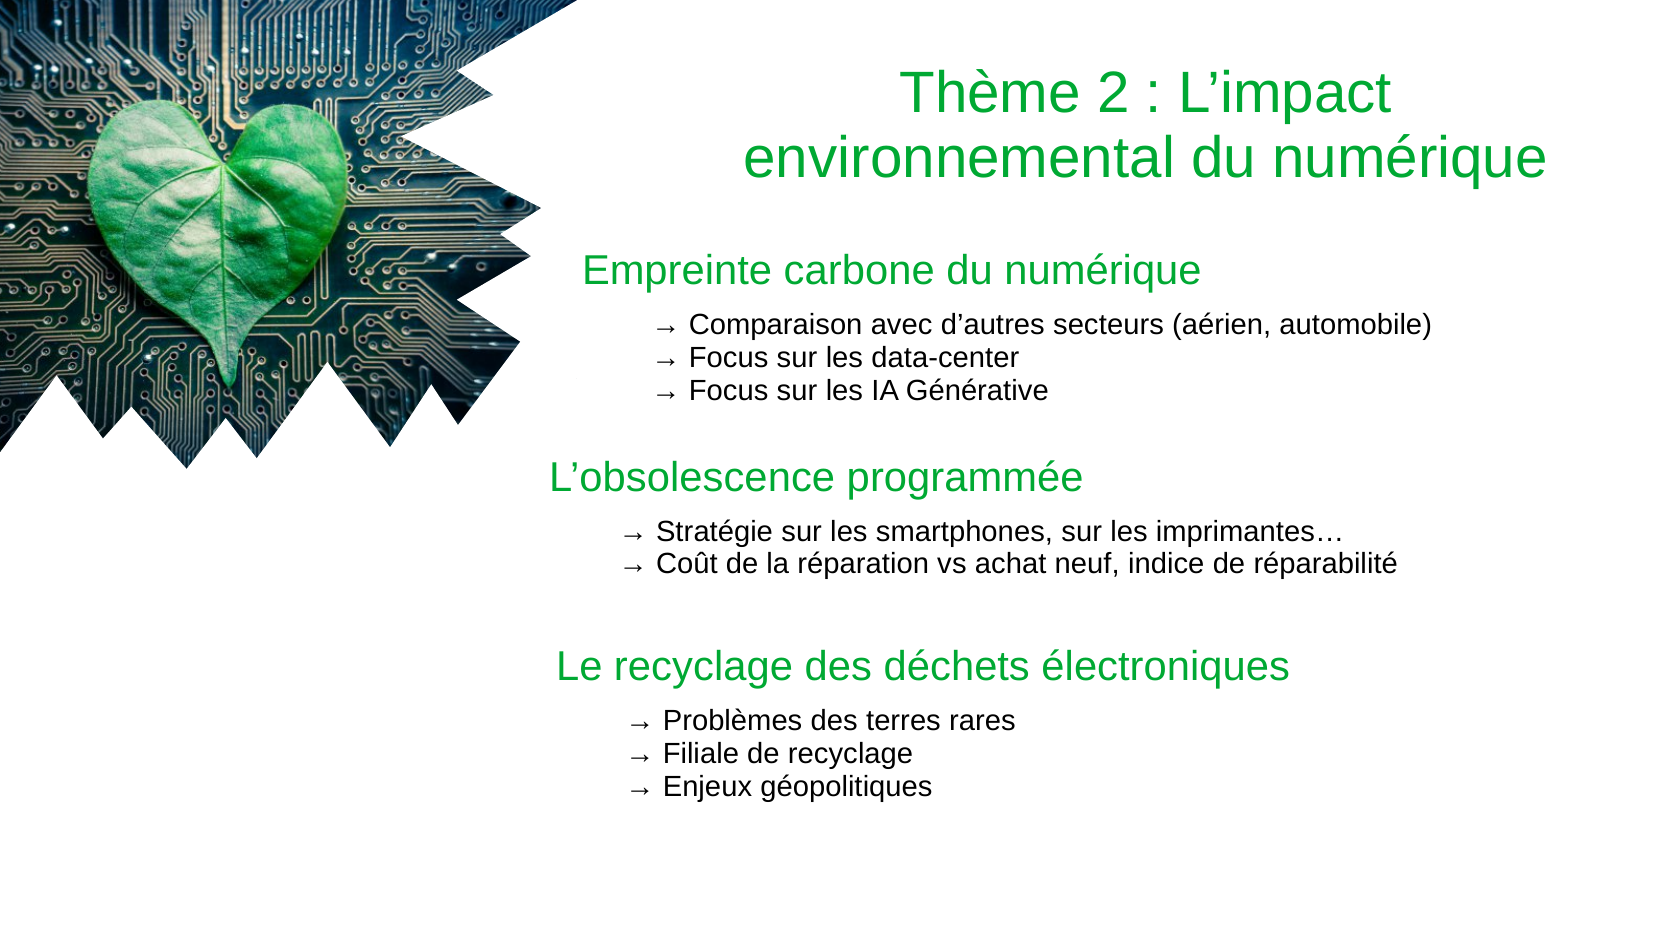

Thème 2 : L’impact environnemental du numérique
Empreinte carbone du numérique
→ Comparaison avec d’autres secteurs (aérien, automobile)
→ Focus sur les data-center
→ Focus sur les IA Générative
L’obsolescence programmée
→ Stratégie sur les smartphones, sur les imprimantes…
→ Coût de la réparation vs achat neuf, indice de réparabilité
Le recyclage des déchets électroniques
→ Problèmes des terres rares
→ Filiale de recyclage
→ Enjeux géopolitiques